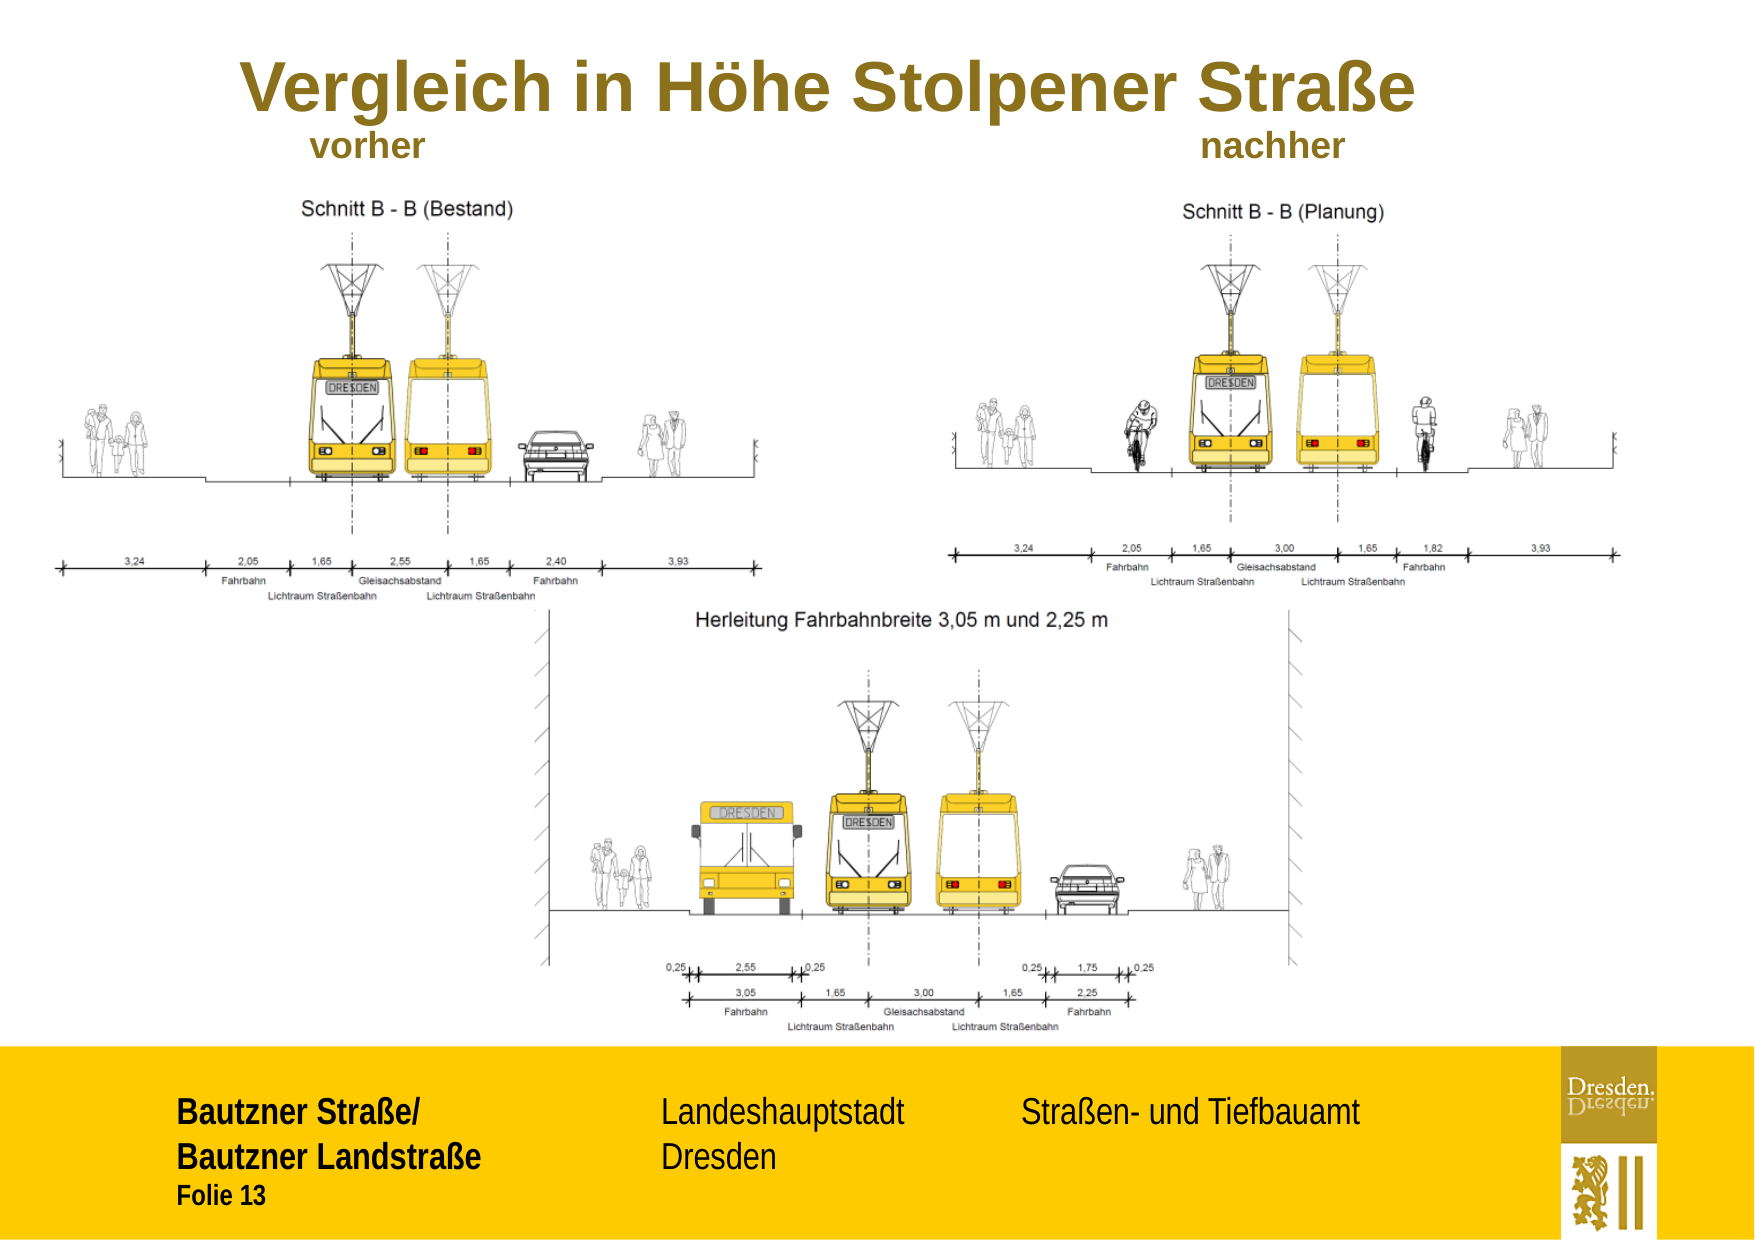

Vergleich in Höhe Stolpener Straße
vorher nachher